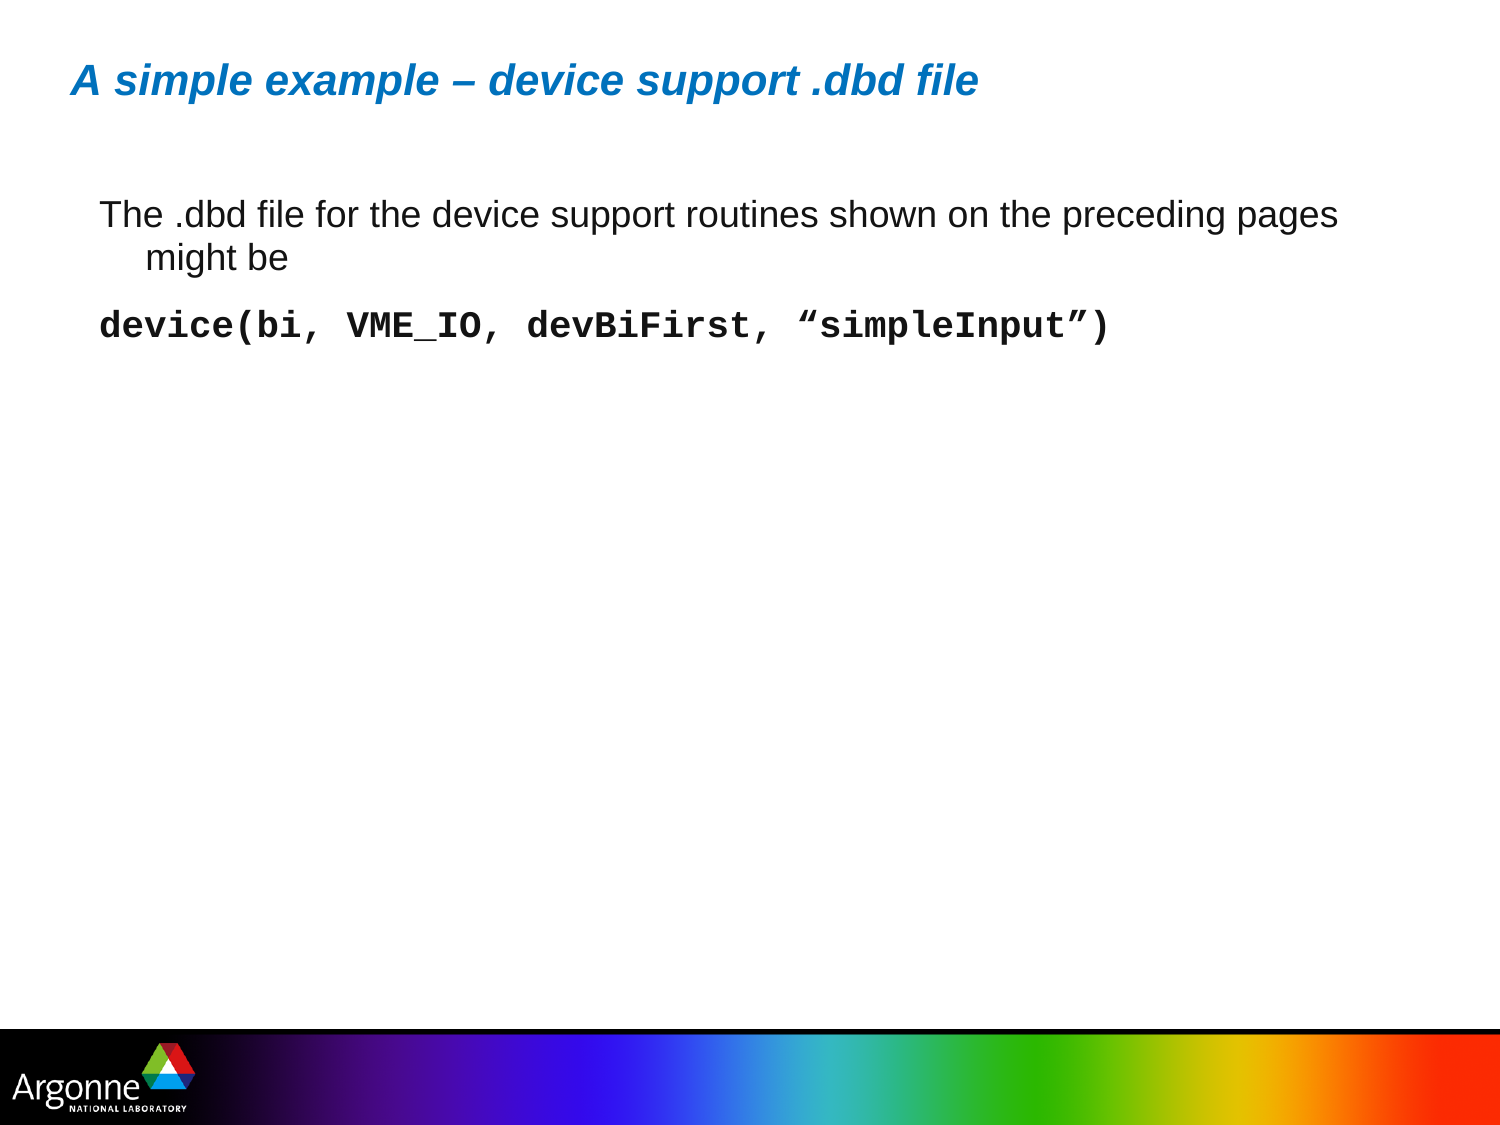

# A simple example – device support .dbd file
The .dbd file for the device support routines shown on the preceding pages might be
device(bi, VME_IO, devBiFirst, “simpleInput”)